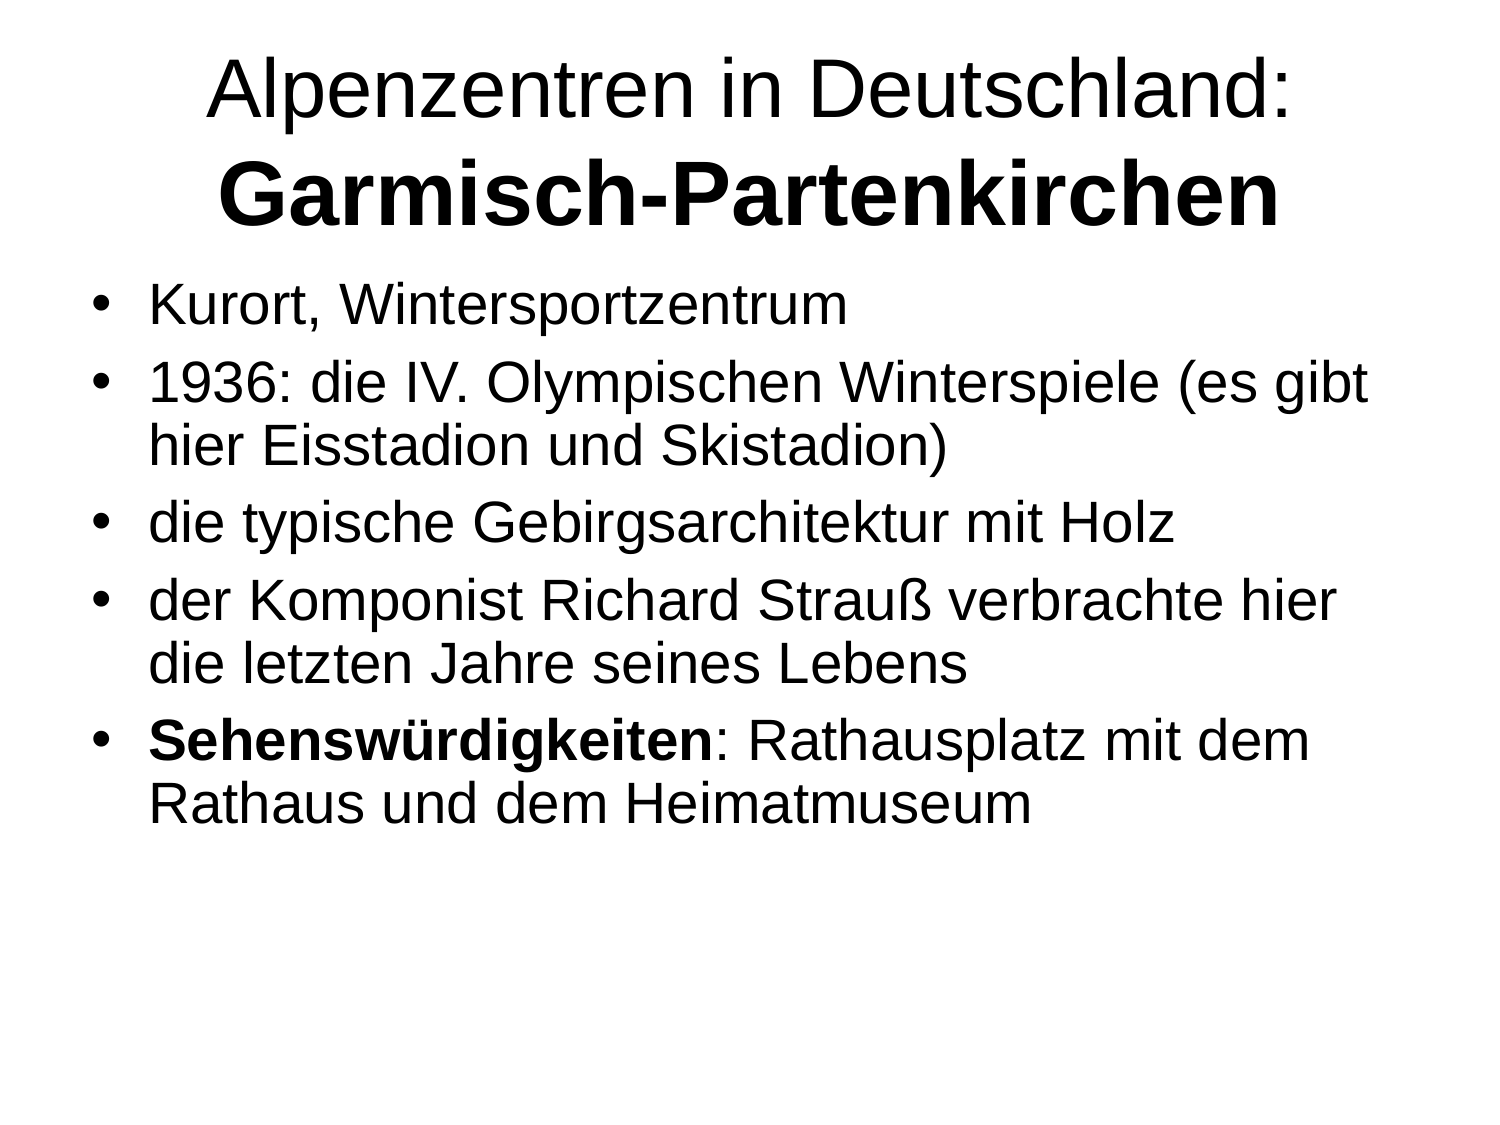

# Alpenzentren in Deutschland: Garmisch-Partenkirchen
Kurort, Wintersportzentrum
1936: die IV. Olympischen Winterspiele (es gibt hier Eisstadion und Skistadion)
die typische Gebirgsarchitektur mit Holz
der Komponist Richard Strauß verbrachte hier
die letzten Jahre seines Lebens
Sehenswürdigkeiten: Rathausplatz mit dem Rathaus und dem Heimatmuseum